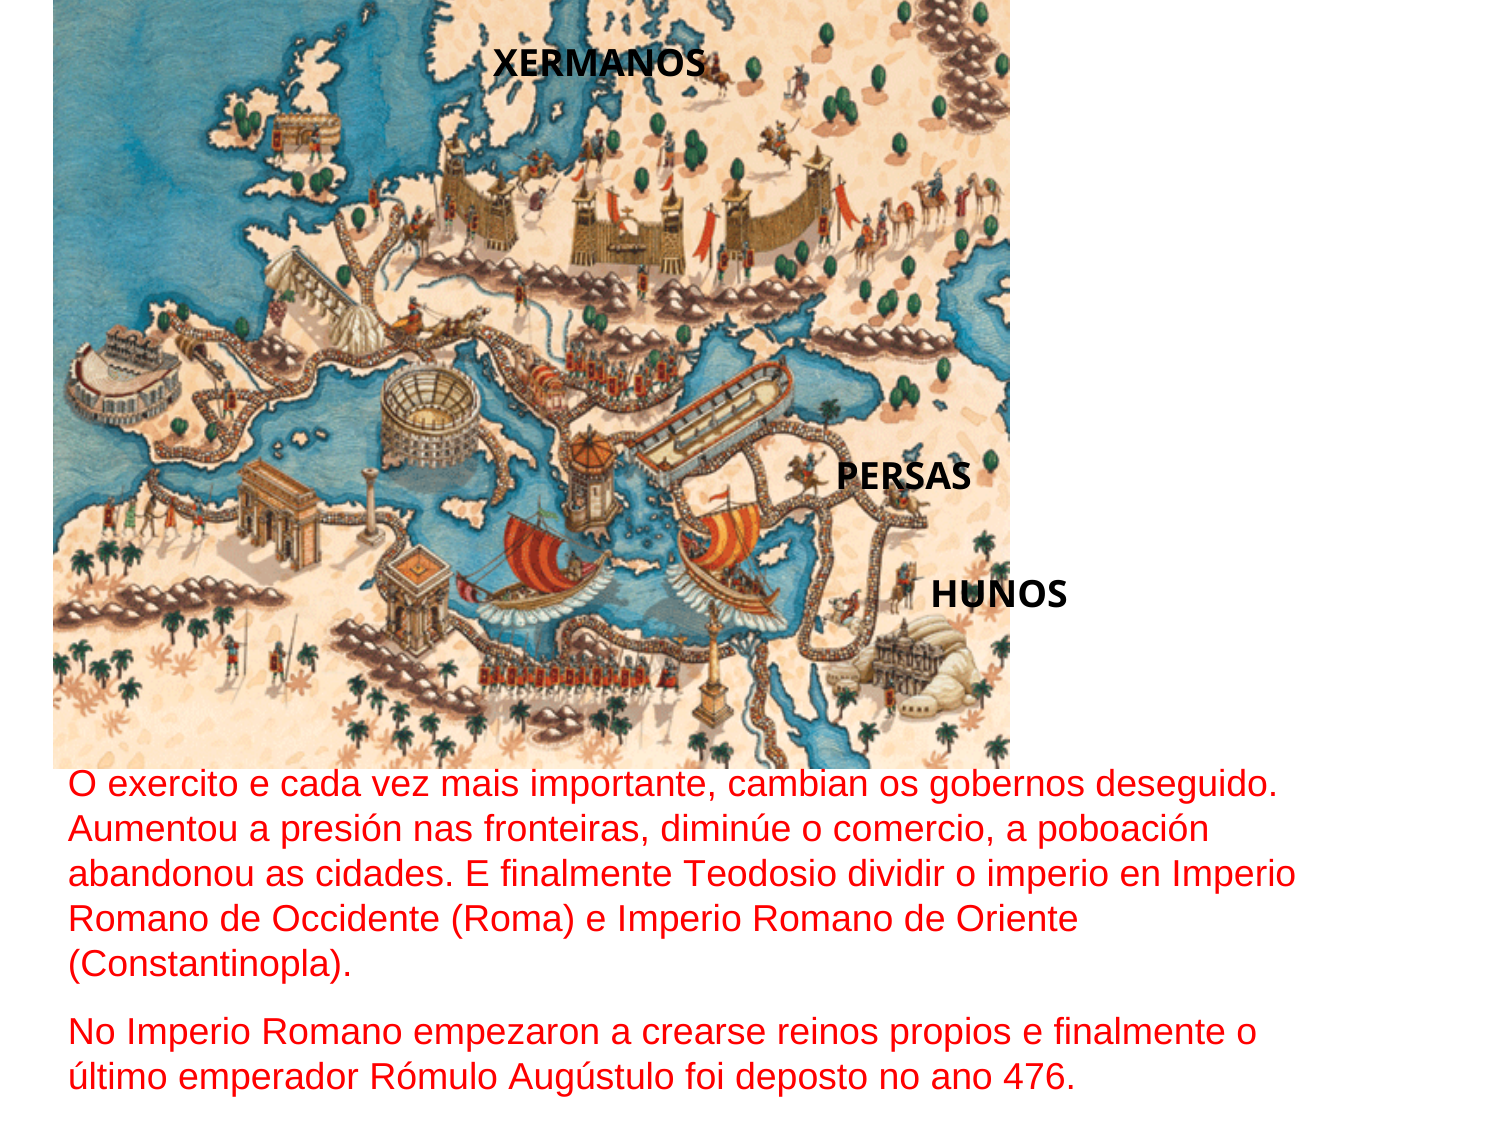

XERMANOS
PERSAS
HUNOS
O exercito e cada vez mais importante, cambian os gobernos deseguido. Aumentou a presión nas fronteiras, diminúe o comercio, a poboación abandonou as cidades. E finalmente Teodosio dividir o imperio en Imperio Romano de Occidente (Roma) e Imperio Romano de Oriente (Constantinopla).
No Imperio Romano empezaron a crearse reinos propios e finalmente o último emperador Rómulo Augústulo foi deposto no ano 476.